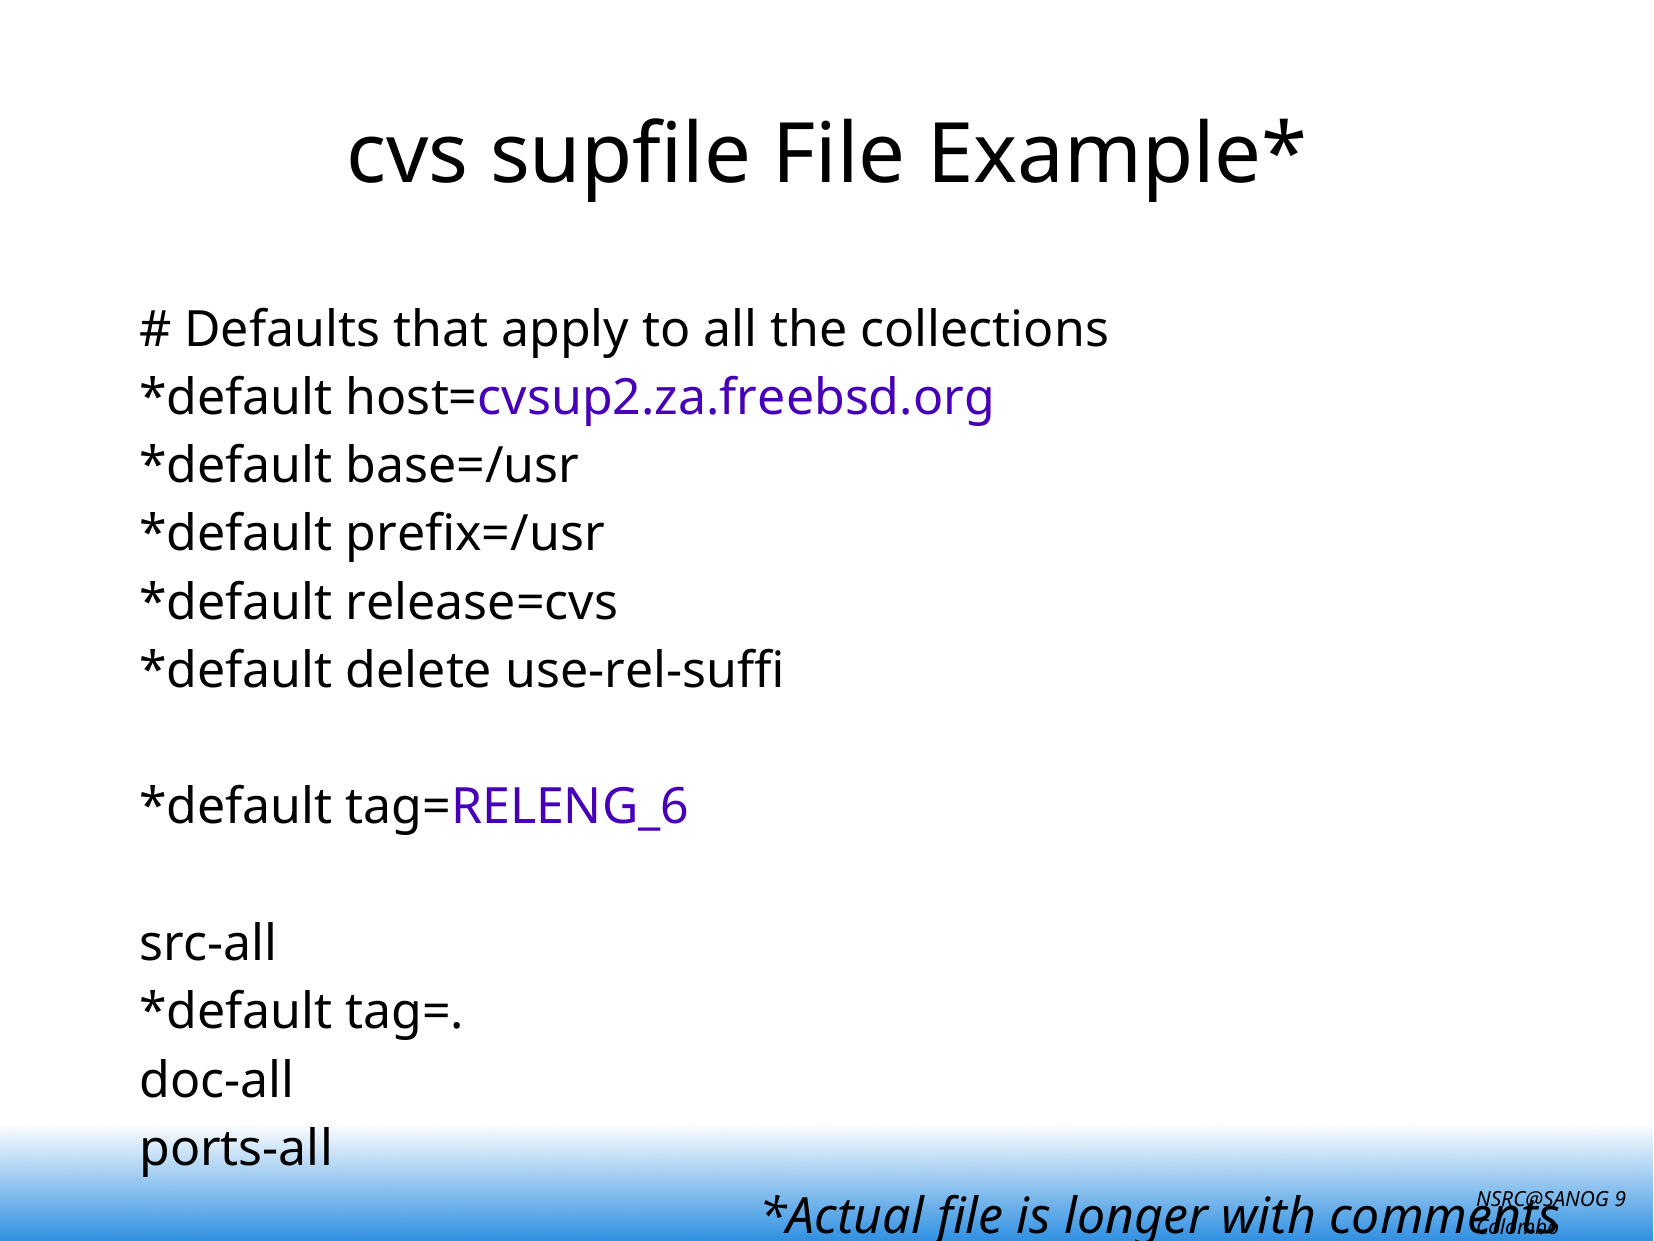

# cvs supfile File Example*
# Defaults that apply to all the collections
*default host=cvsup2.za.freebsd.org
*default base=/usr
*default prefix=/usr
*default release=cvs
*default delete use-rel-suffi
*default tag=RELENG_6
src-all
*default tag=.
doc-all
ports-all
*Actual file is longer with comments